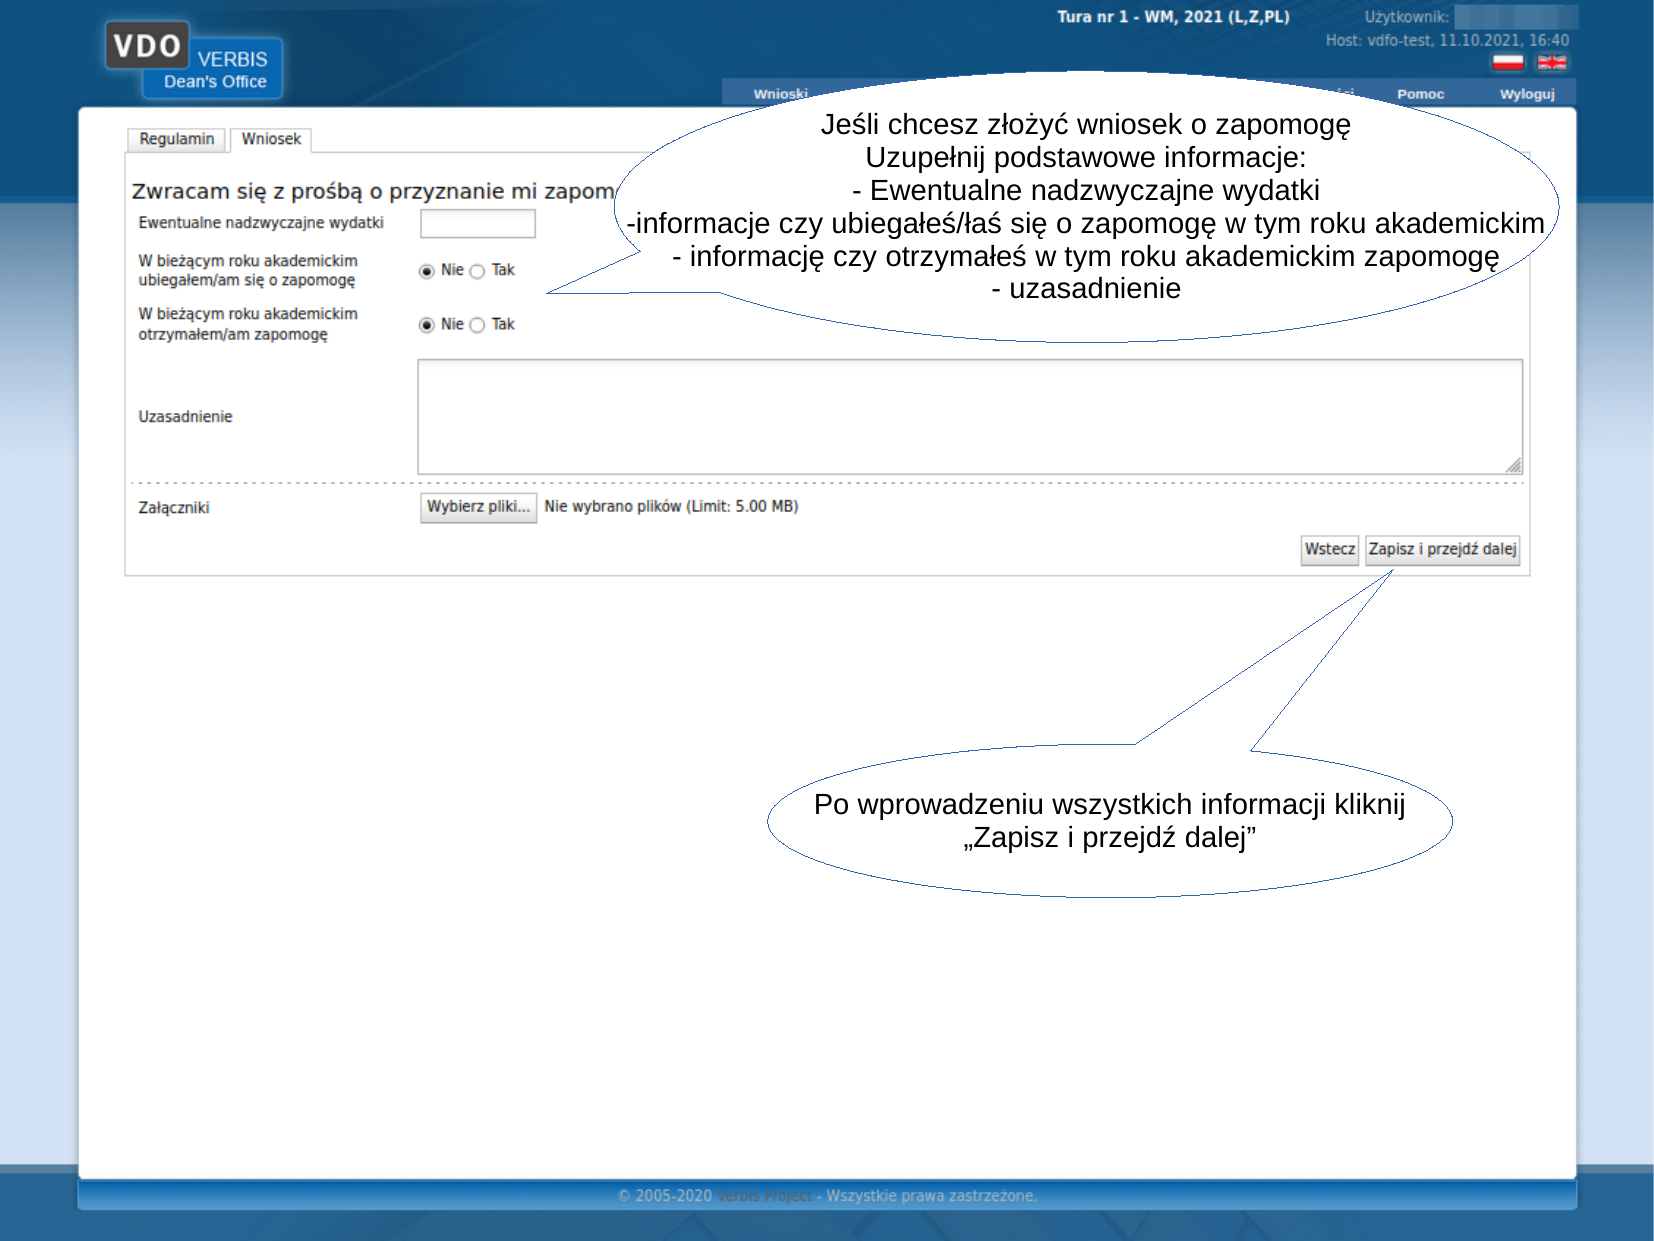

Jeśli chcesz złożyć wniosek o zapomogę
Uzupełnij podstawowe informacje:
- Ewentualne nadzwyczajne wydatki
-informacje czy ubiegałeś/łaś się o zapomogę w tym roku akademickim
- informację czy otrzymałeś w tym roku akademickim zapomogę
- uzasadnienie
Po wprowadzeniu wszystkich informacji kliknij
„Zapisz i przejdź dalej”
© 2020 Verbis - wszystkie prawa zastrzeżone